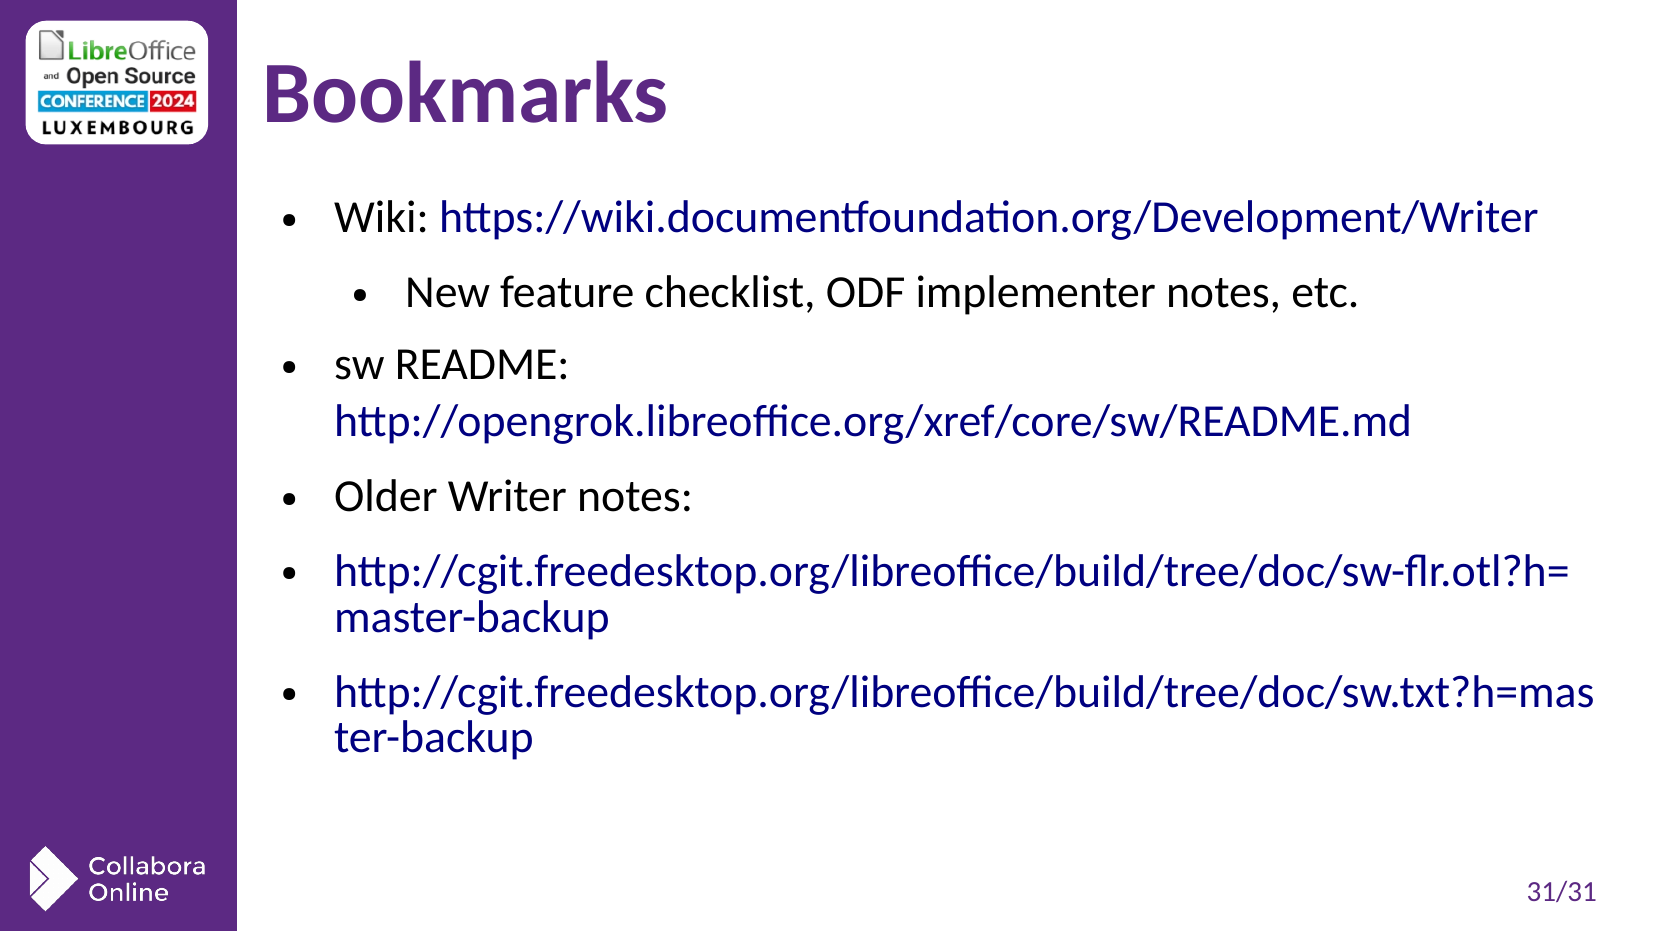

# Bookmarks
Wiki: https://wiki.documentfoundation.org/Development/Writer
New feature checklist, ODF implementer notes, etc.
sw README: http://opengrok.libreoffice.org/xref/core/sw/README.md
Older Writer notes:
http://cgit.freedesktop.org/libreoffice/build/tree/doc/sw-flr.otl?h=master-backup
http://cgit.freedesktop.org/libreoffice/build/tree/doc/sw.txt?h=master-backup
31